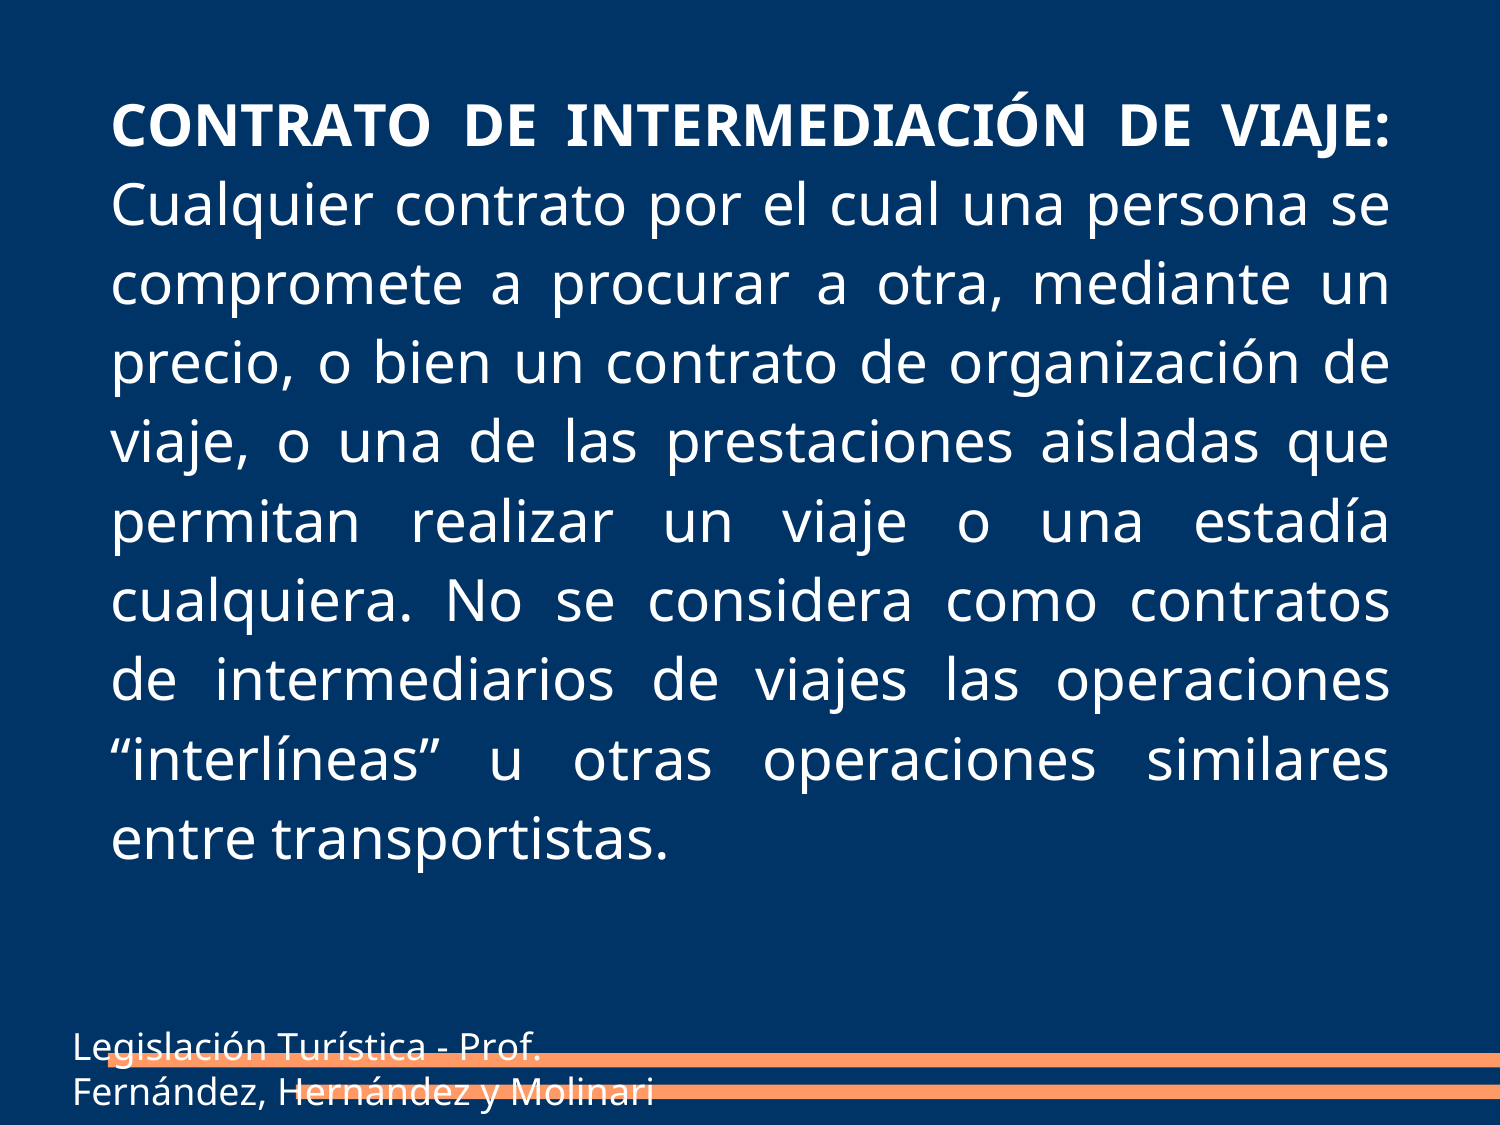

# CONTRATO DE INTERMEDIACIÓN DE VIAJE: Cualquier contrato por el cual una persona se compromete a procurar a otra, mediante un precio, o bien un contrato de organización de viaje, o una de las prestaciones aisladas que permitan realizar un viaje o una estadía cualquiera. No se considera como contratos de intermediarios de viajes las operaciones “interlíneas” u otras operaciones similares entre transportistas.
Legislación Turística - Prof. Fernández, Hernández y Molinari